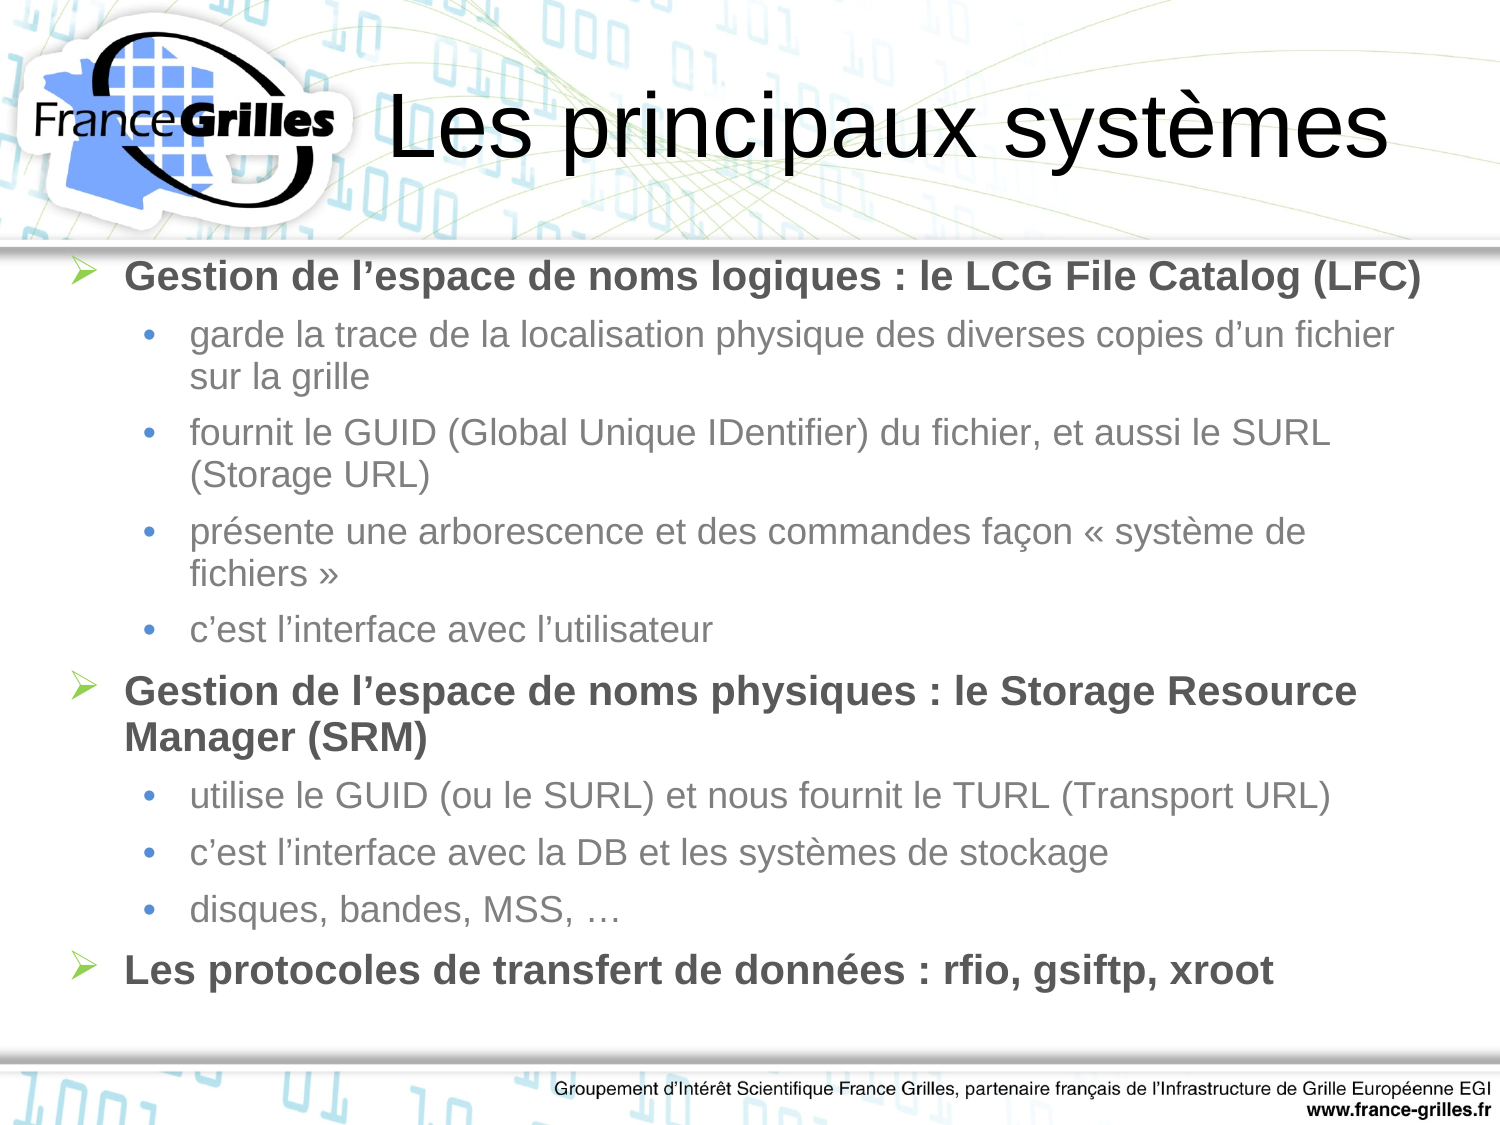

# Les principaux systèmes
Gestion de l’espace de noms logiques : le LCG File Catalog (LFC)
garde la trace de la localisation physique des diverses copies d’un fichier sur la grille
fournit le GUID (Global Unique IDentifier) du fichier, et aussi le SURL (Storage URL)
présente une arborescence et des commandes façon « système de fichiers »
c’est l’interface avec l’utilisateur
Gestion de l’espace de noms physiques : le Storage Resource Manager (SRM)
utilise le GUID (ou le SURL) et nous fournit le TURL (Transport URL)
c’est l’interface avec la DB et les systèmes de stockage
disques, bandes, MSS, …
Les protocoles de transfert de données : rfio, gsiftp, xroot